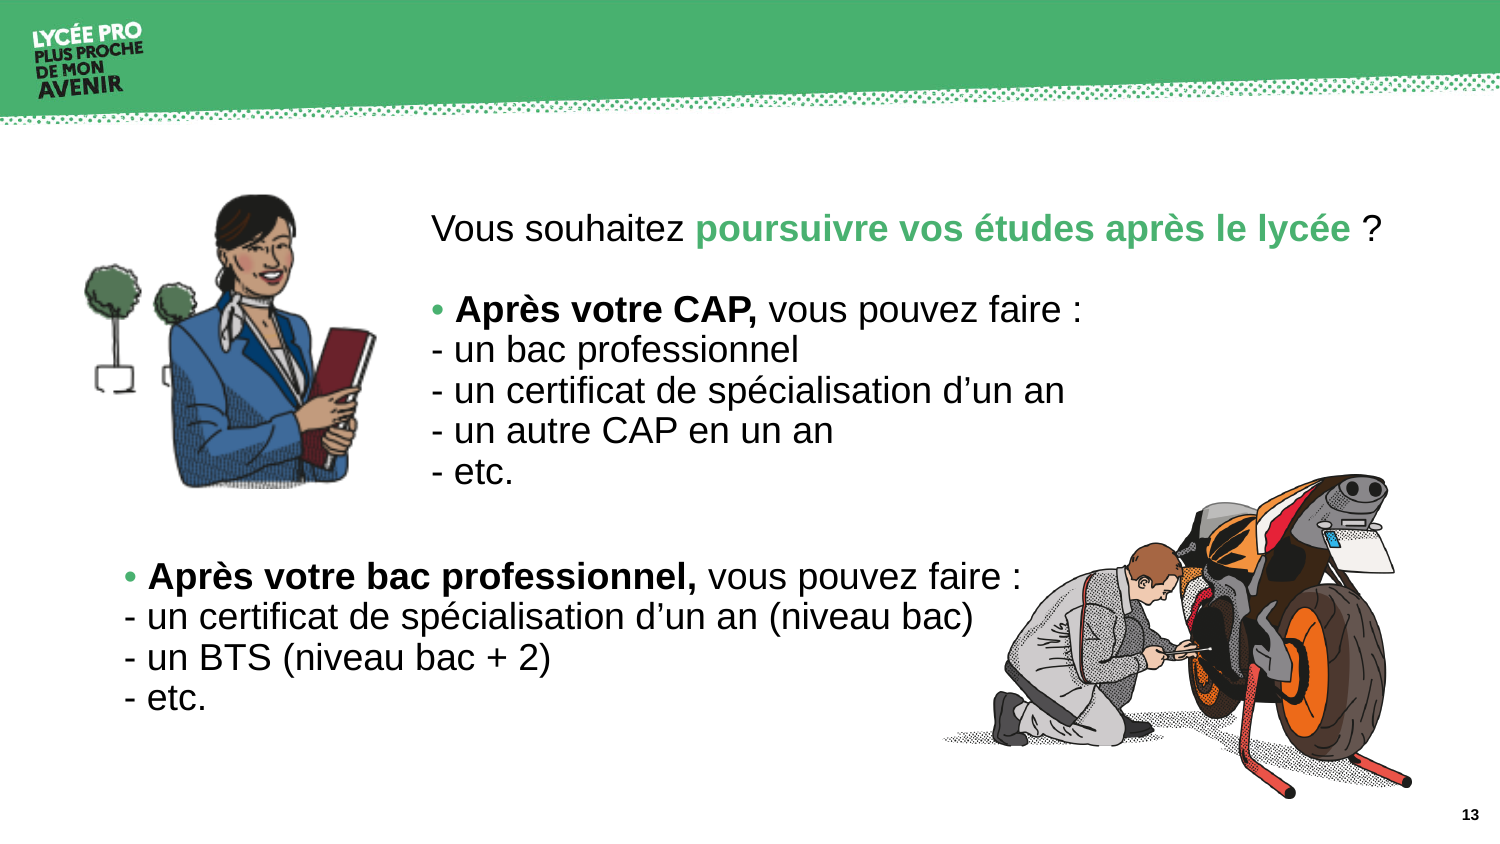

Vous souhaitez poursuivre vos études après le lycée ?
• Après votre CAP, vous pouvez faire :
- un bac professionnel
- un certificat de spécialisation d’un an
- un autre CAP en un an
- etc.
• Après votre bac professionnel, vous pouvez faire :
- un certificat de spécialisation d’un an (niveau bac)
- un BTS (niveau bac + 2)
- etc.